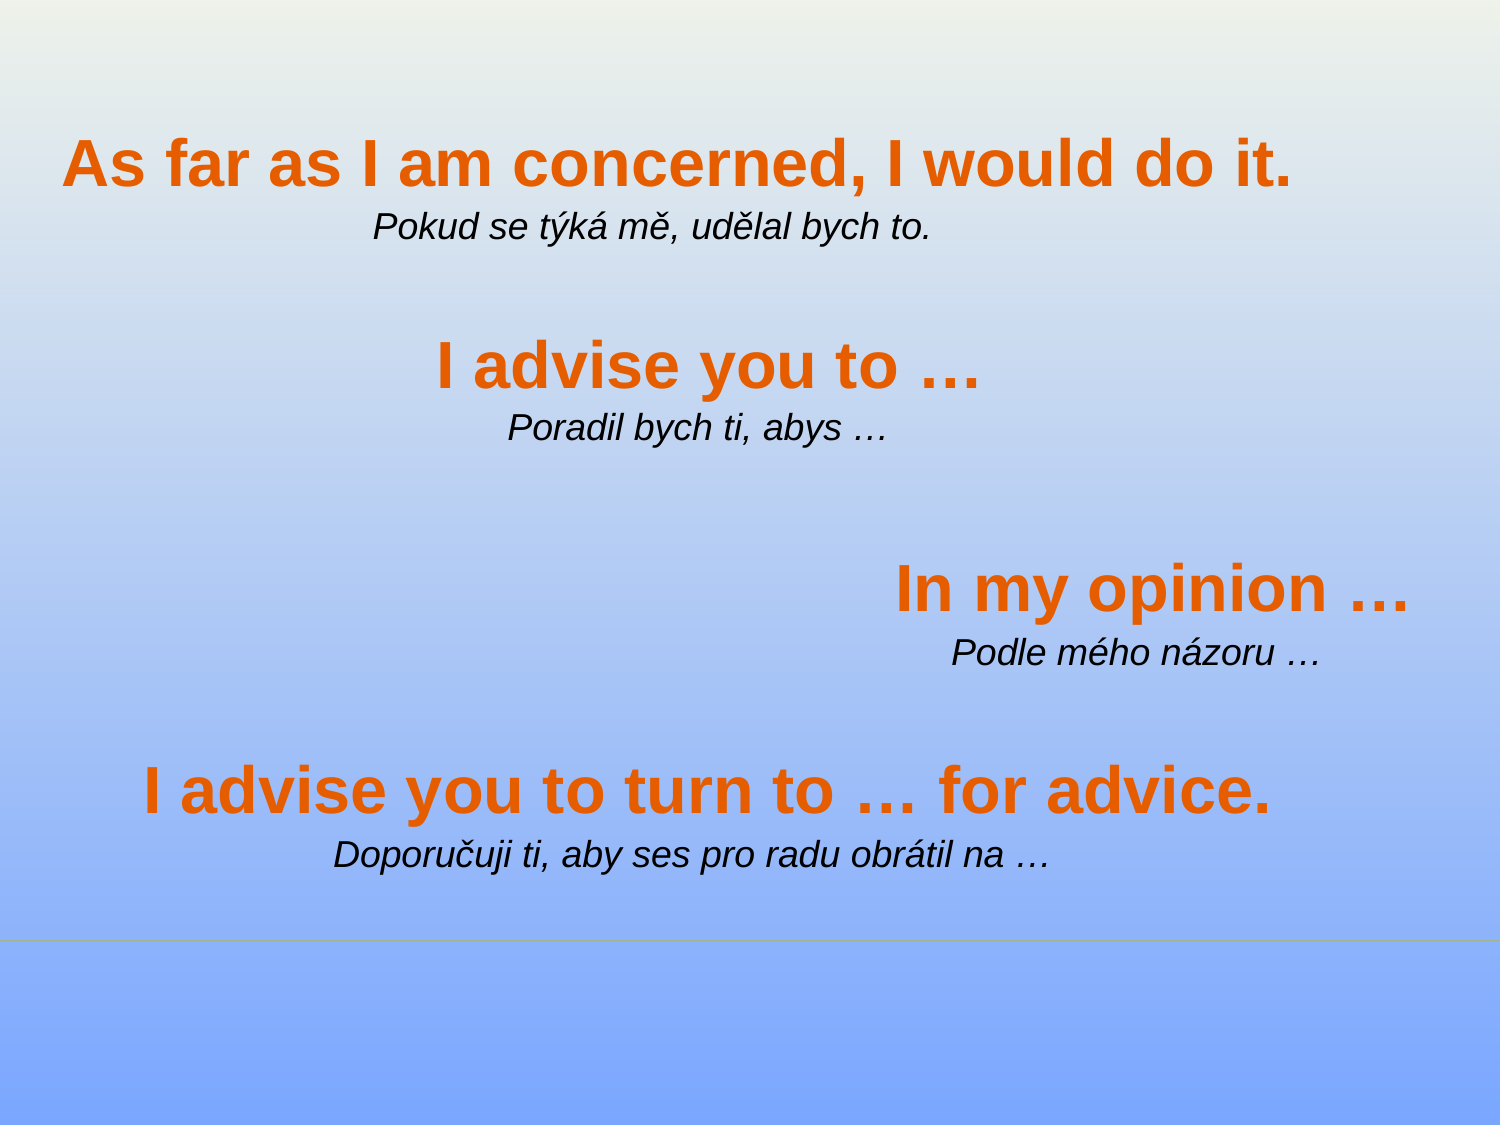

As far as I am concerned, I would do it.
Pokud se týká mě, udělal bych to.
I advise you to …
Poradil bych ti, abys …
In my opinion …
Podle mého názoru …
I advise you to turn to … for advice.
Doporučuji ti, aby ses pro radu obrátil na …